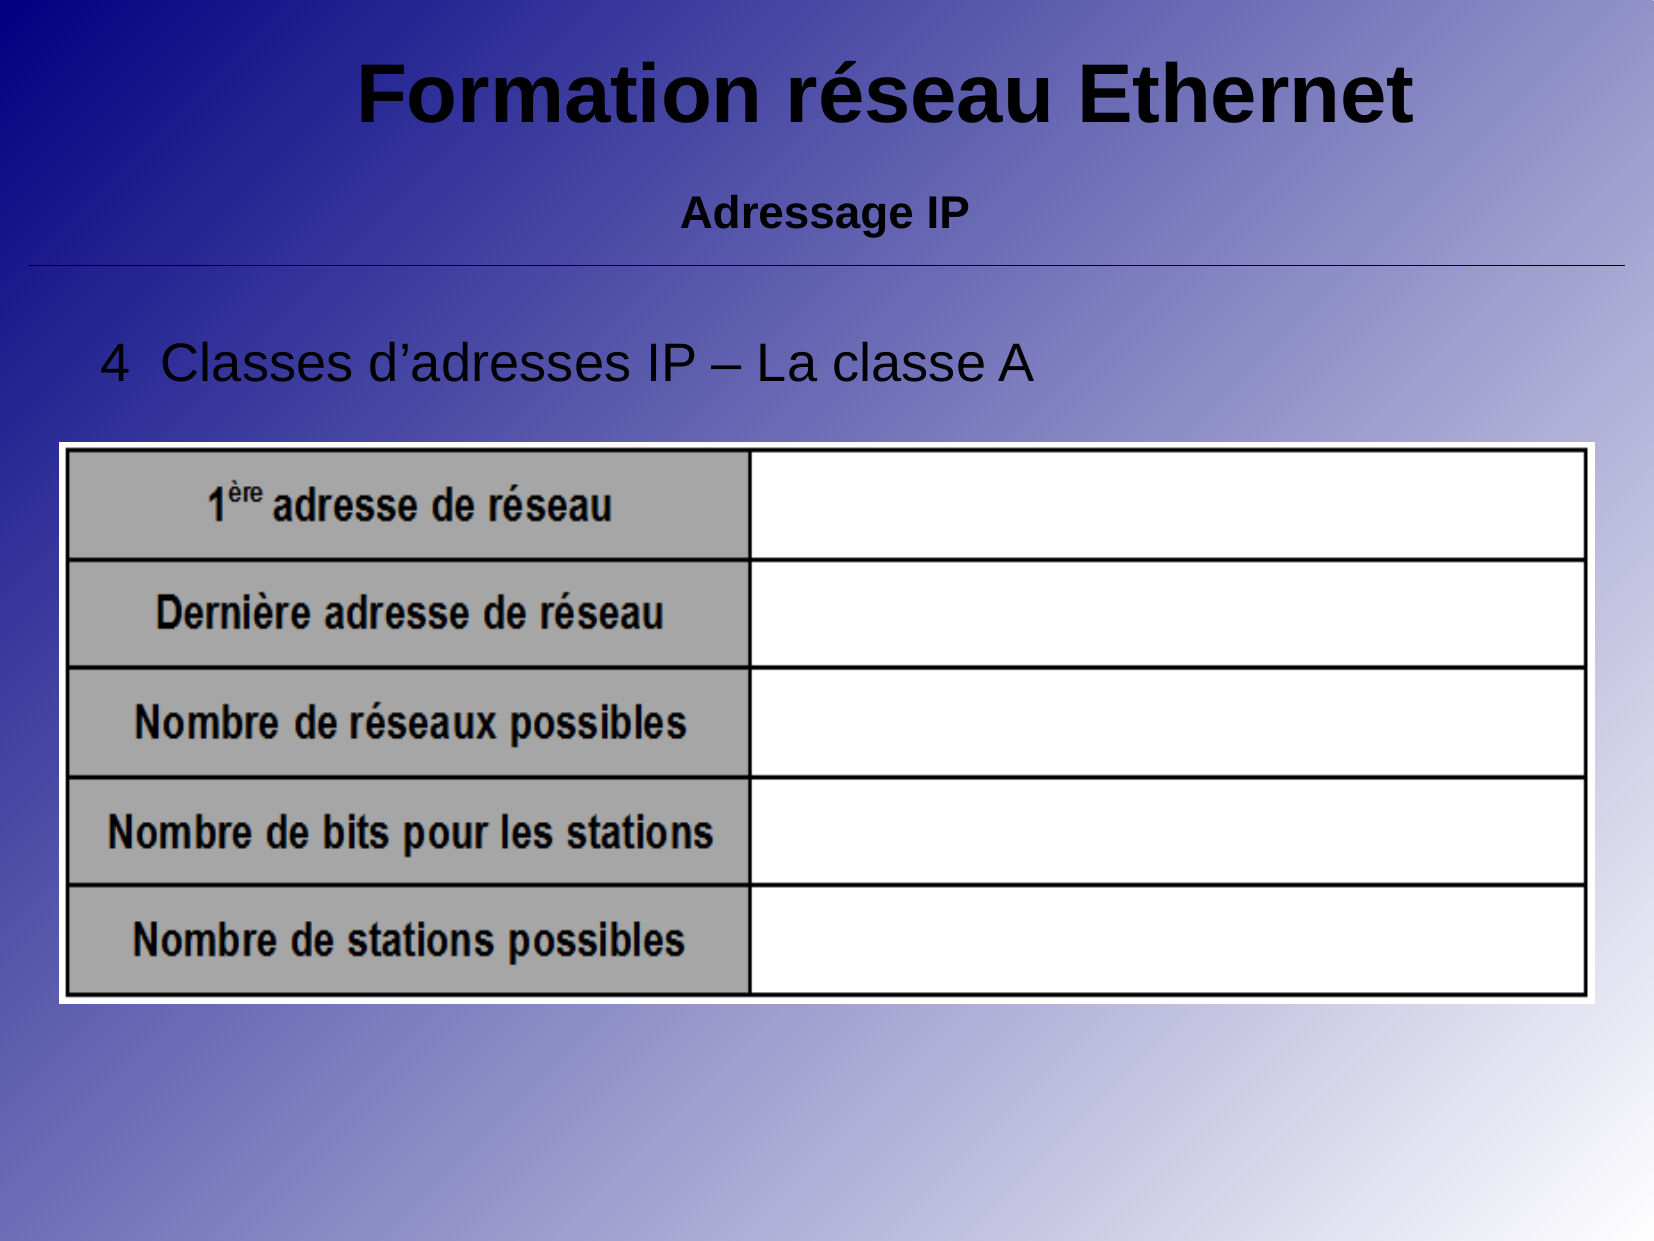

Formation réseau Ethernet
Adressage IP
4 Classes d’adresses IP – La classe A